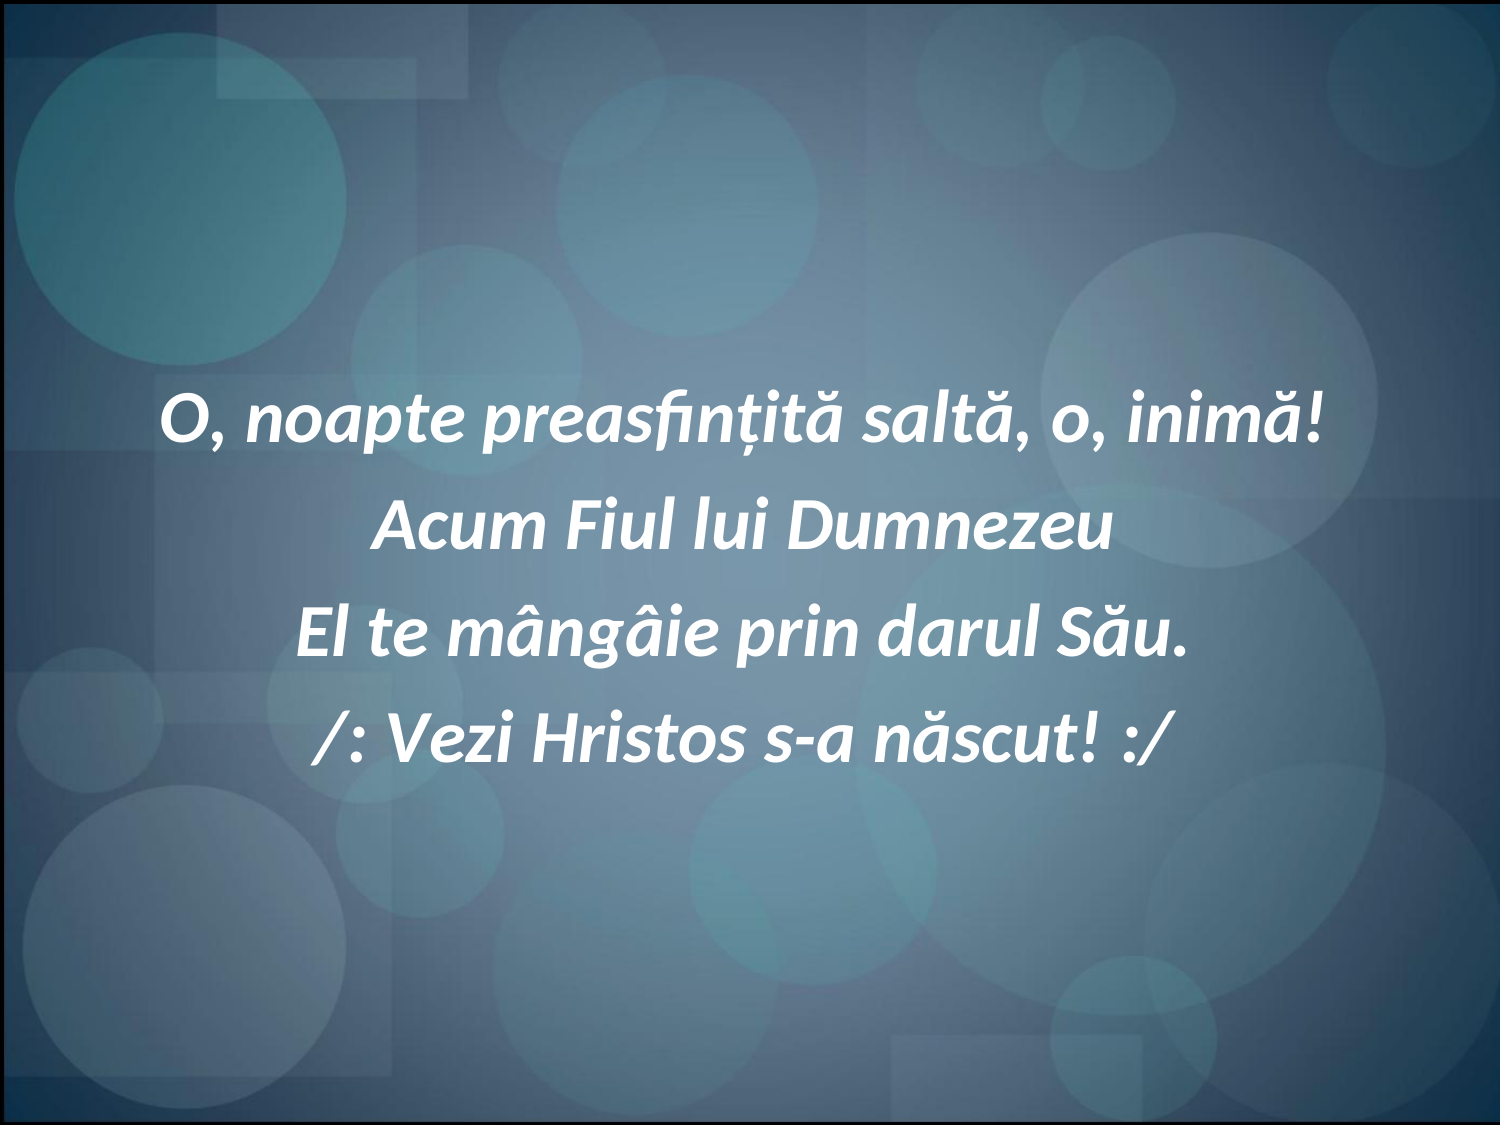

O, noapte preasfinţită saltă, o, inimă!
Acum Fiul lui Dumnezeu
El te mângâie prin darul Său.
/: Vezi Hristos s-a născut! :/